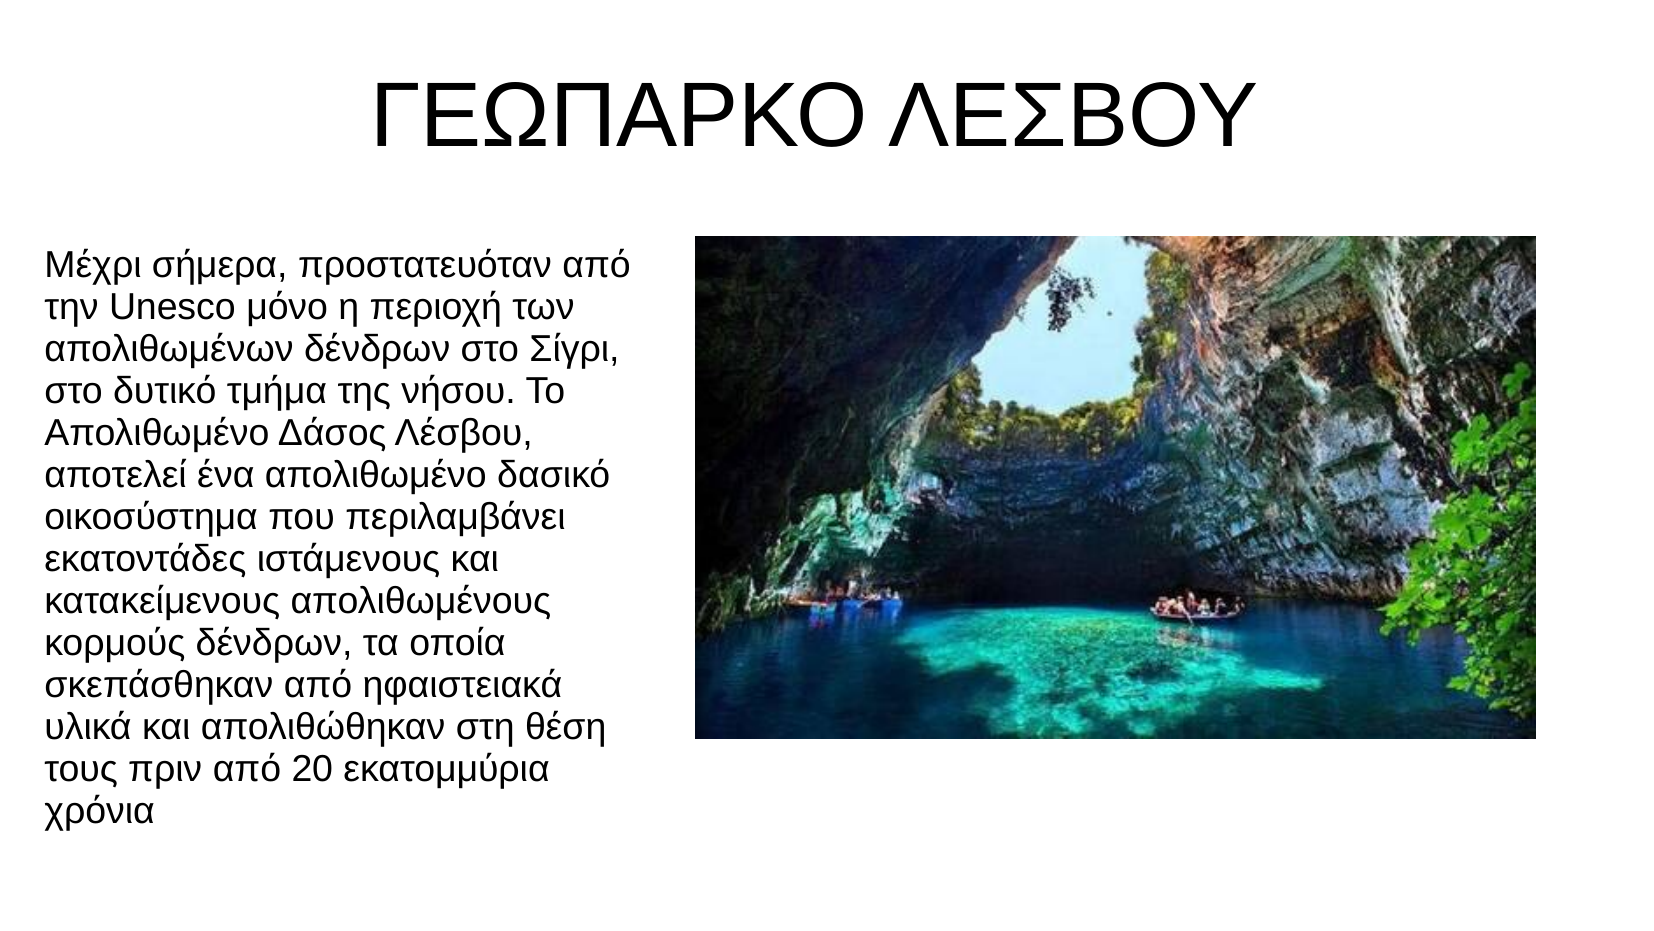

# ΓΕΩΠΑΡΚΟ ΛΕΣΒΟΥ
Mέχρι σήμερα, προστατευόταν από την Unesco μόνο η περιοχή των απολιθωμένων δένδρων στο Σίγρι, στο δυτικό τμήμα της νήσου. Το Απολιθωμένο Δάσος Λέσβου, αποτελεί ένα απολιθωμένο δασικό οικοσύστημα που περιλαμβάνει εκατοντάδες ιστάμενους και κατακείμενους απολιθωμένους κορμούς δένδρων, τα οποία σκεπάσθηκαν από ηφαιστειακά υλικά και απολιθώθηκαν στη θέση τους πριν από 20 εκατομμύρια χρόνια